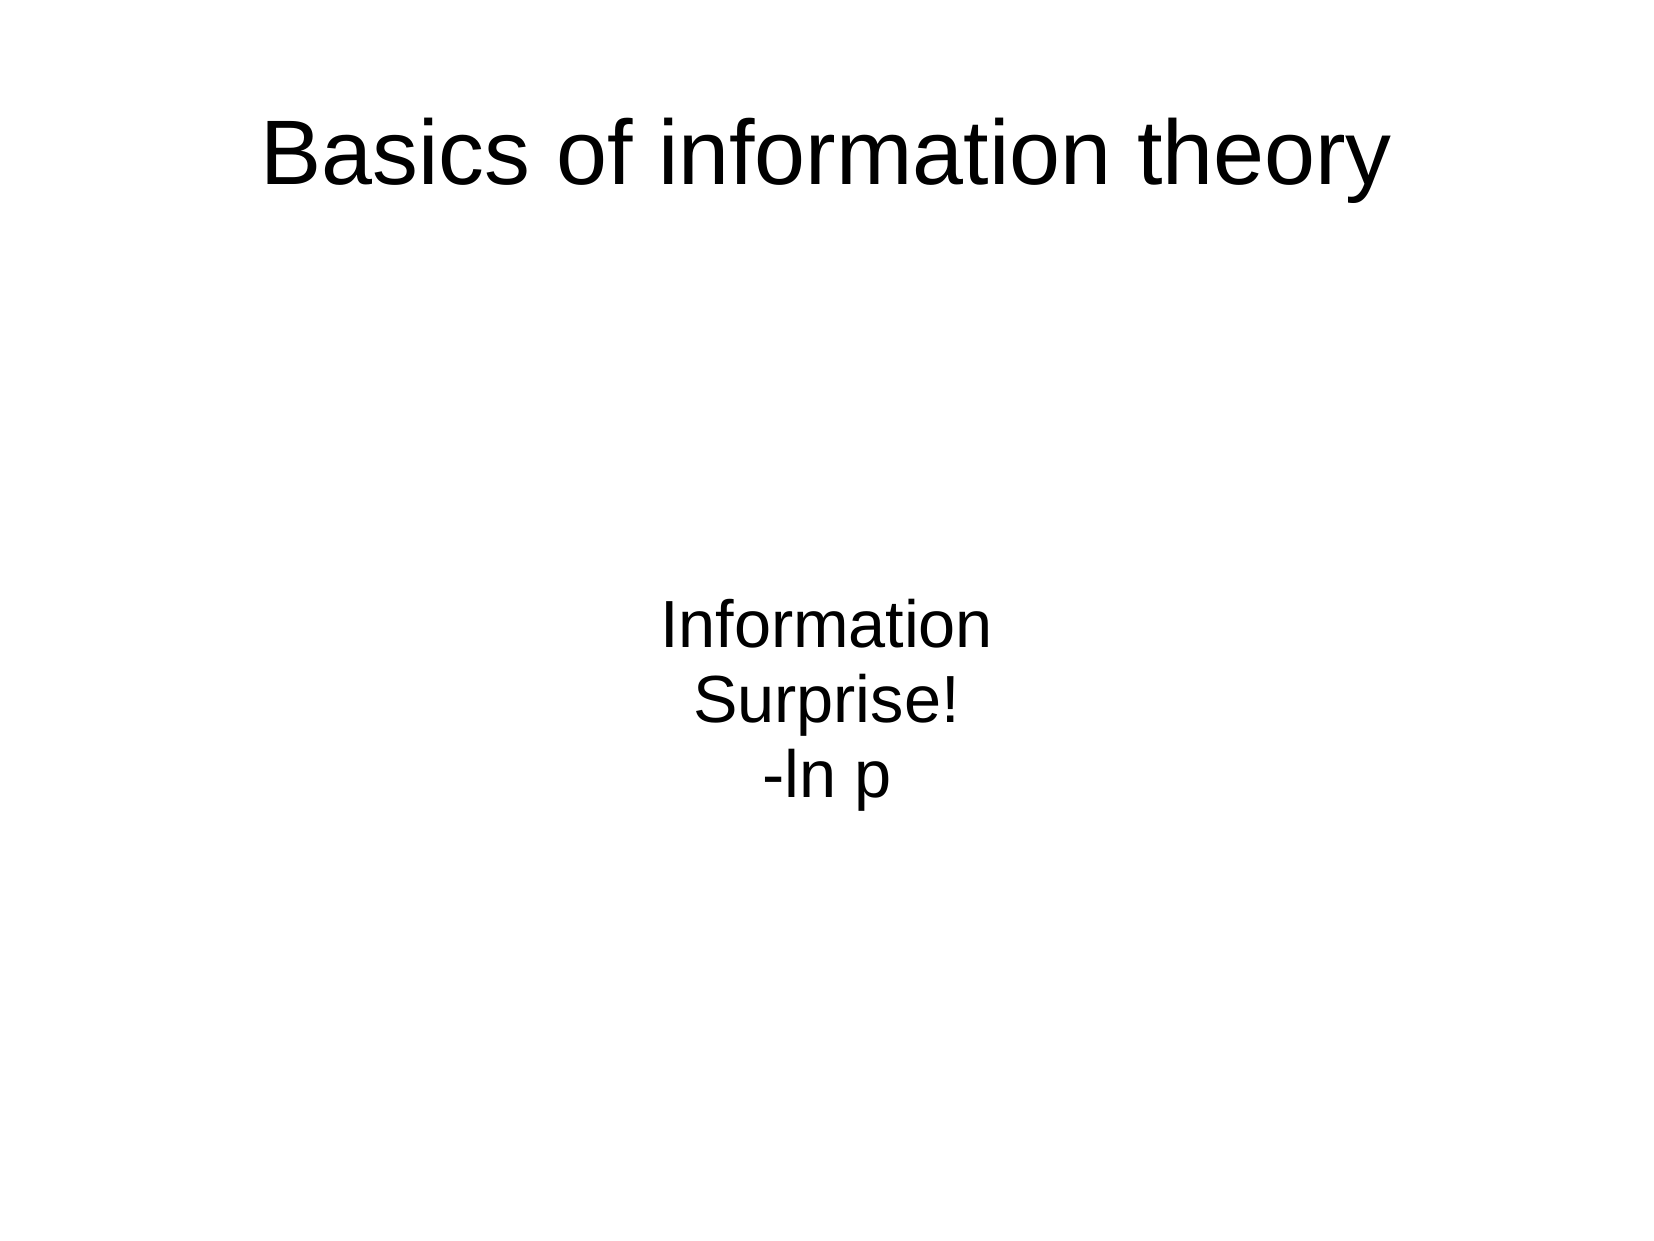

# Basics of information theory
Information
Surprise!
-ln p